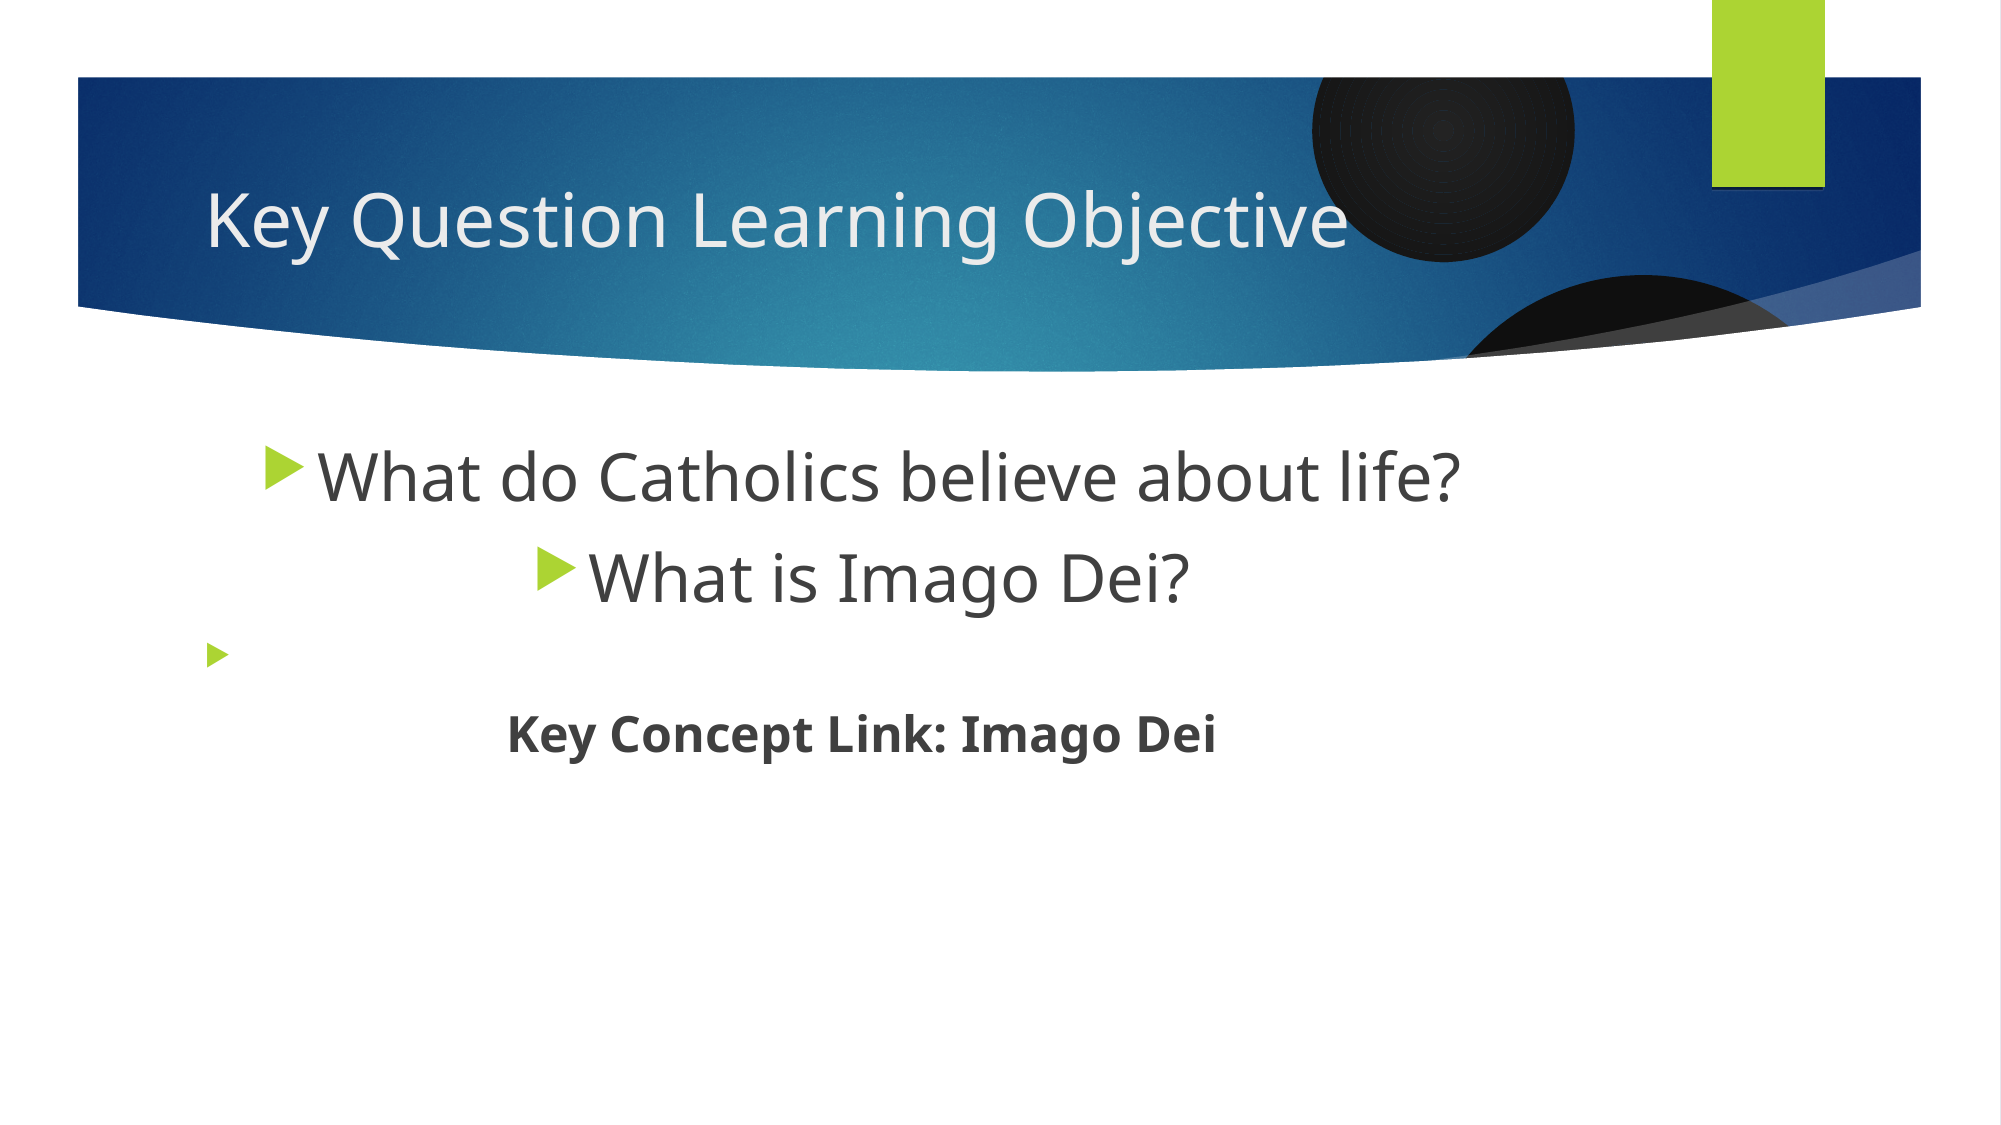

# Key Question Learning Objective
What do Catholics believe about life?
What is Imago Dei?
Key Concept Link: Imago Dei